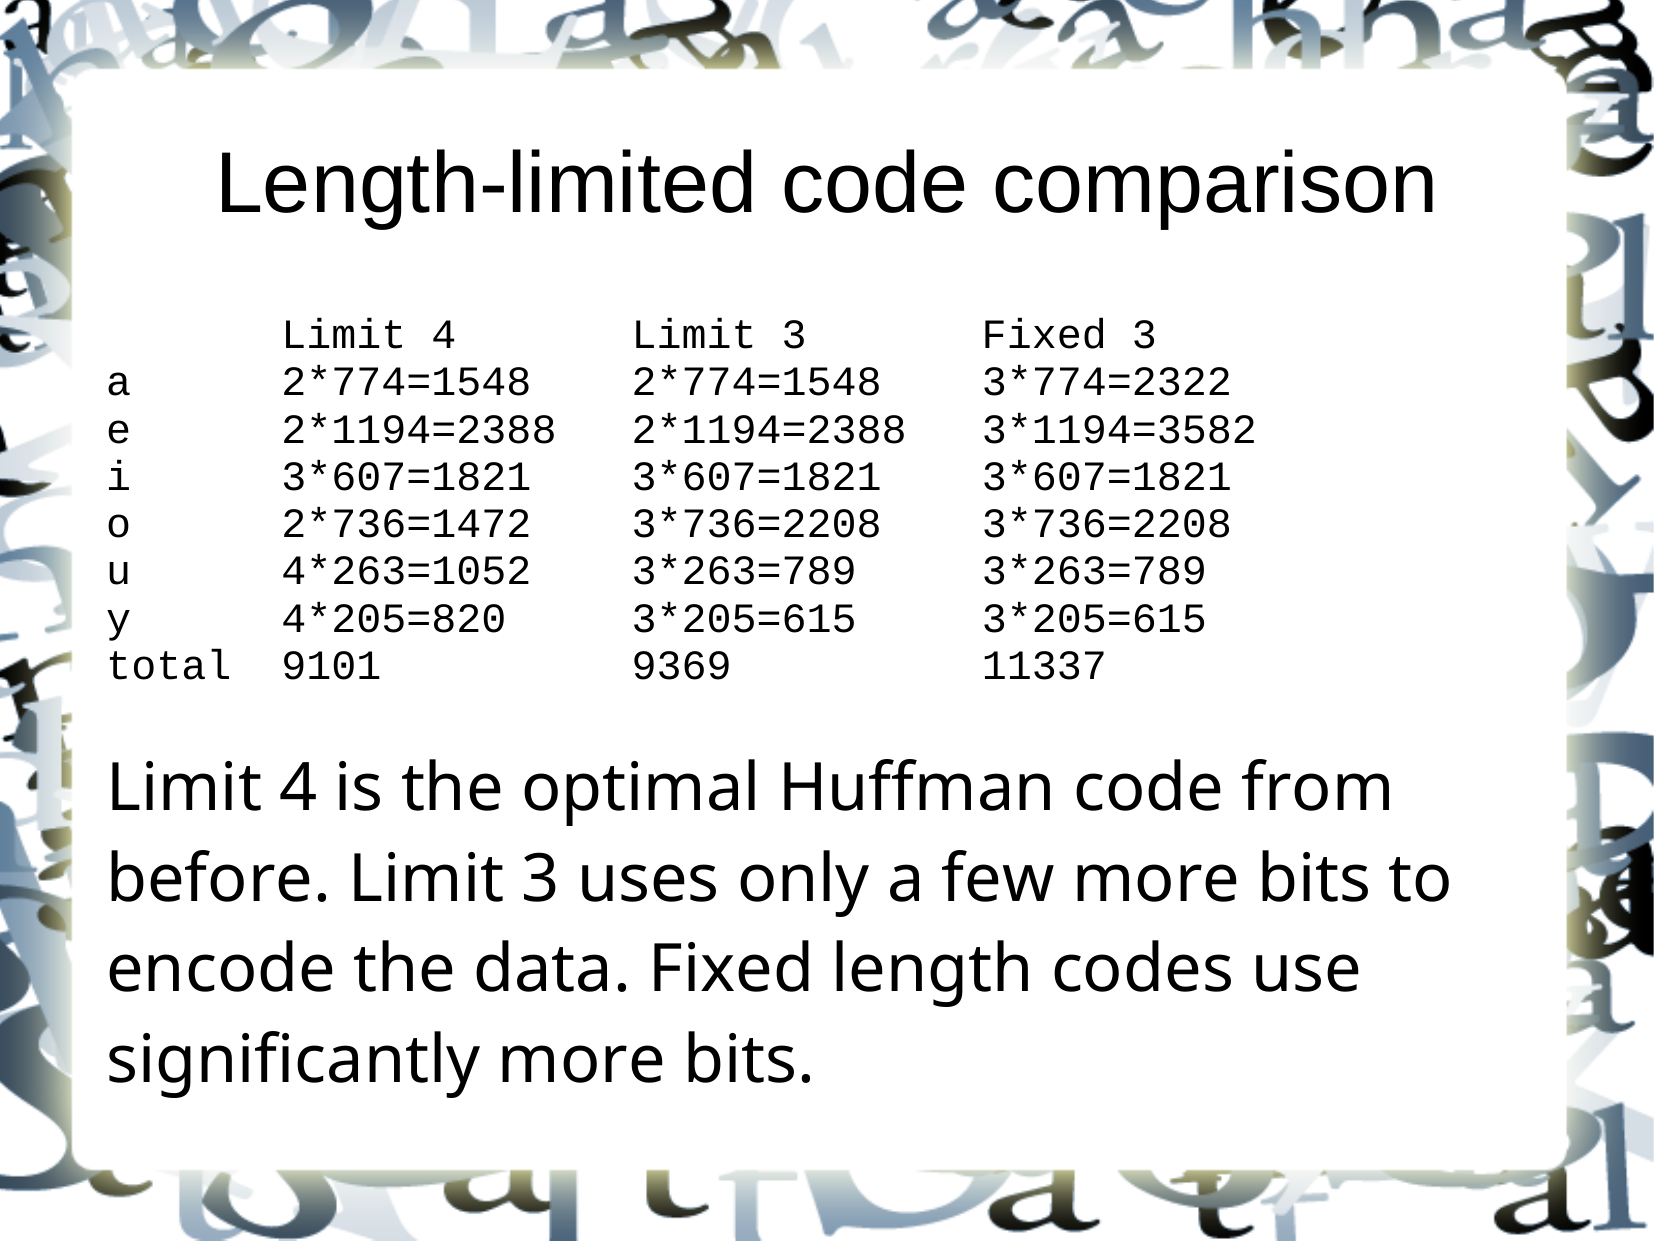

# Length-limited code comparison
 Limit 4 Limit 3 Fixed 3
a 2*774=1548 2*774=1548 3*774=2322
e 2*1194=2388 2*1194=2388 3*1194=3582
i 3*607=1821 3*607=1821 3*607=1821
o 2*736=1472 3*736=2208 3*736=2208
u 4*263=1052 3*263=789 3*263=789
y 4*205=820 3*205=615 3*205=615
total 9101 9369 11337
Limit 4 is the optimal Huffman code from before. Limit 3 uses only a few more bits to encode the data. Fixed length codes use significantly more bits.